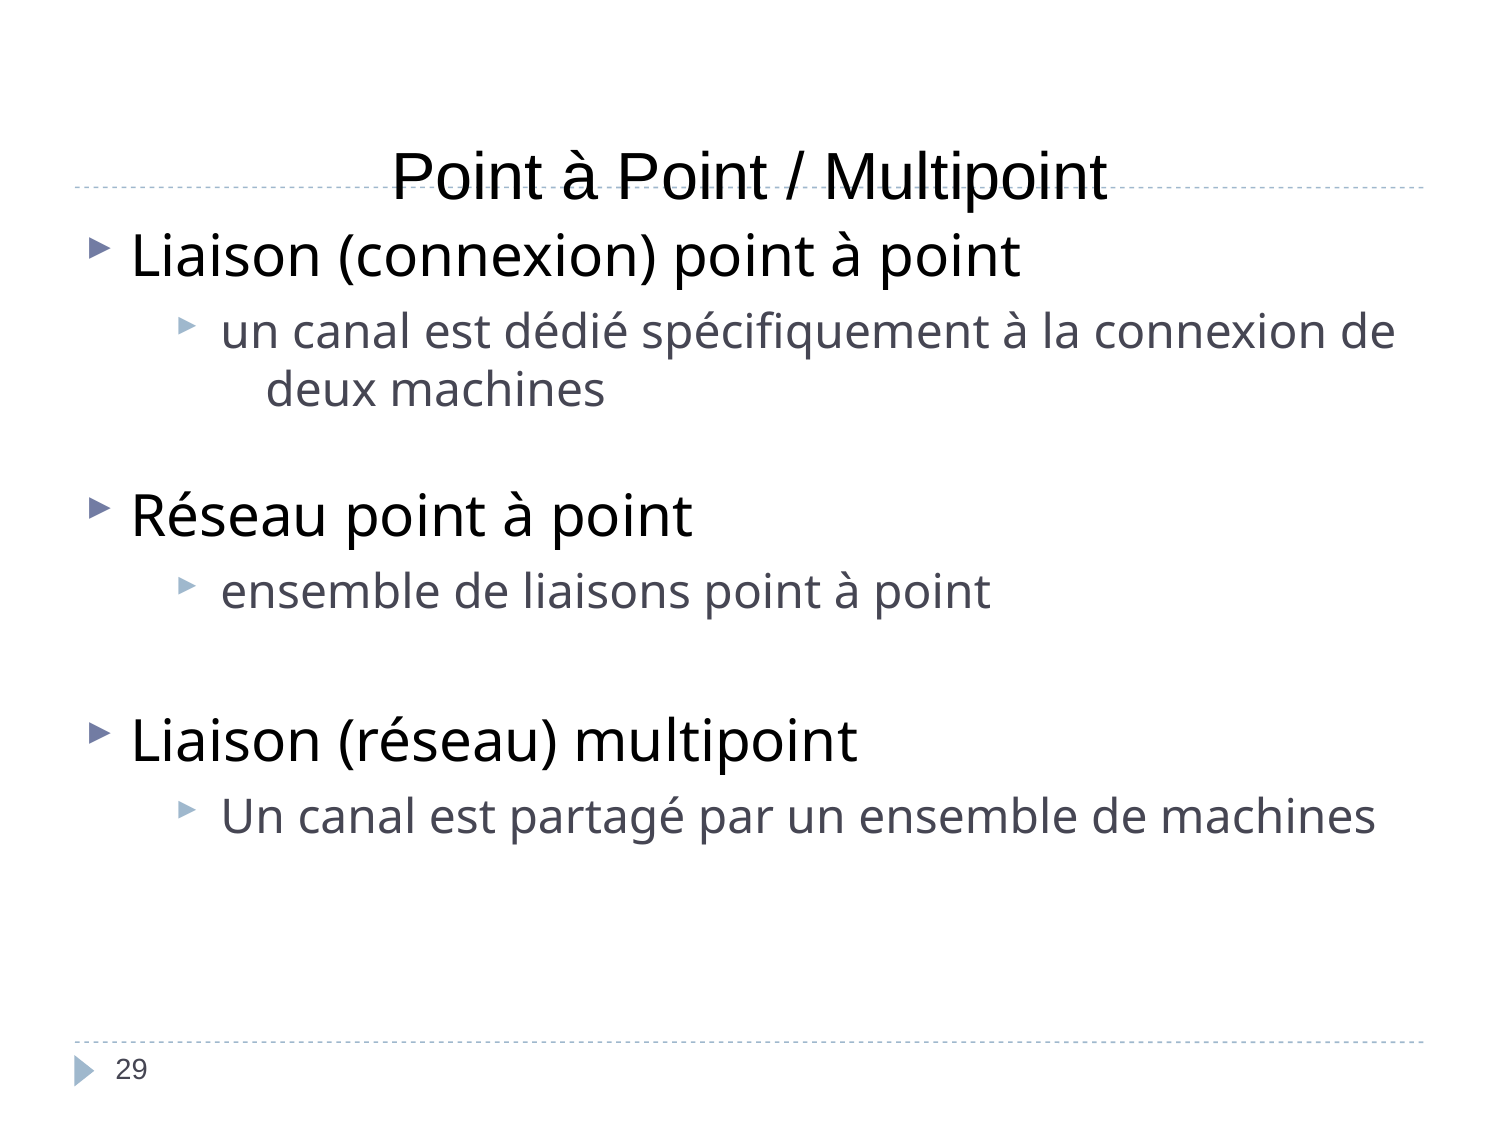

Point à Point / Multipoint
# Liaison (connexion) point à point
un canal est dédié spécifiquement à la connexion de deux machines
Réseau point à point
ensemble de liaisons point à point
Liaison (réseau) multipoint
Un canal est partagé par un ensemble de machines
28